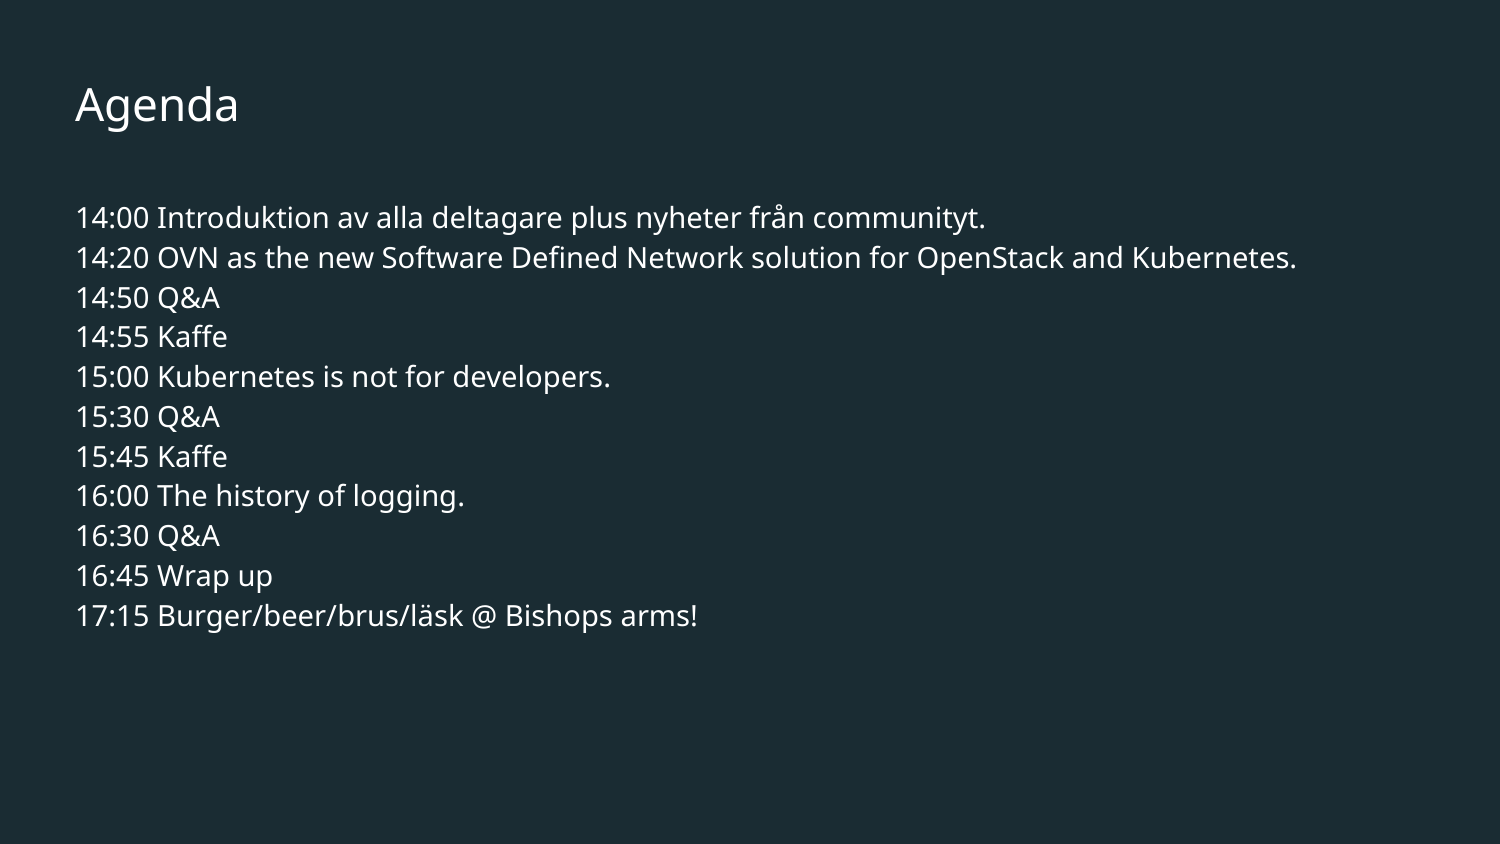

# Agenda
14:00 Introduktion av alla deltagare plus nyheter från communityt.
14:20 OVN as the new Software Defined Network solution for OpenStack and Kubernetes.
14:50 Q&A
14:55 Kaffe
15:00 Kubernetes is not for developers.
15:30 Q&A
15:45 Kaffe
16:00 The history of logging.
16:30 Q&A
16:45 Wrap up
17:15 Burger/beer/brus/läsk @ Bishops arms!